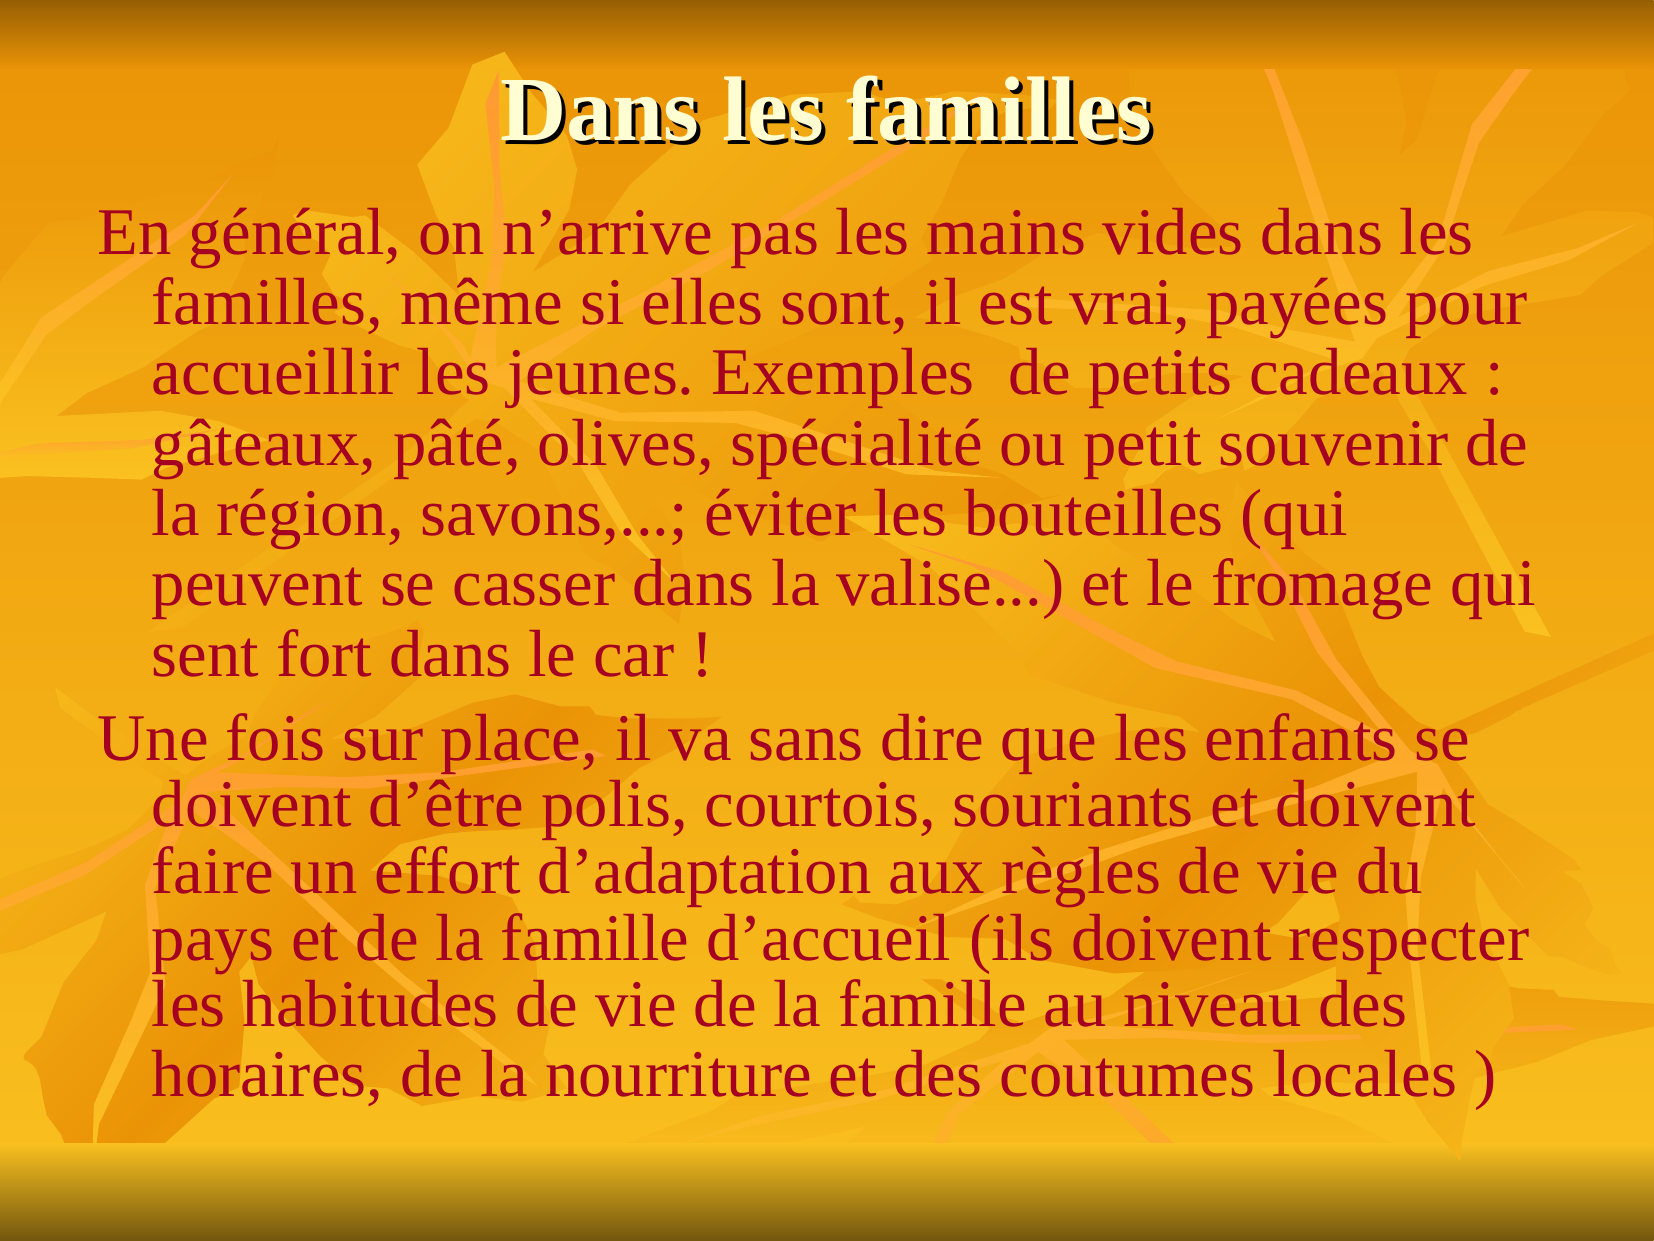

# Dans les familles
En général, on n’arrive pas les mains vides dans les familles, même si elles sont, il est vrai, payées pour accueillir les jeunes. Exemples de petits cadeaux : gâteaux, pâté, olives, spécialité ou petit souvenir de la région, savons,...; éviter les bouteilles (qui peuvent se casser dans la valise...) et le fromage qui sent fort dans le car !
Une fois sur place, il va sans dire que les enfants se doivent d’être polis, courtois, souriants et doivent faire un effort d’adaptation aux règles de vie du pays et de la famille d’accueil (ils doivent respecter les habitudes de vie de la famille au niveau des horaires, de la nourriture et des coutumes locales )‏